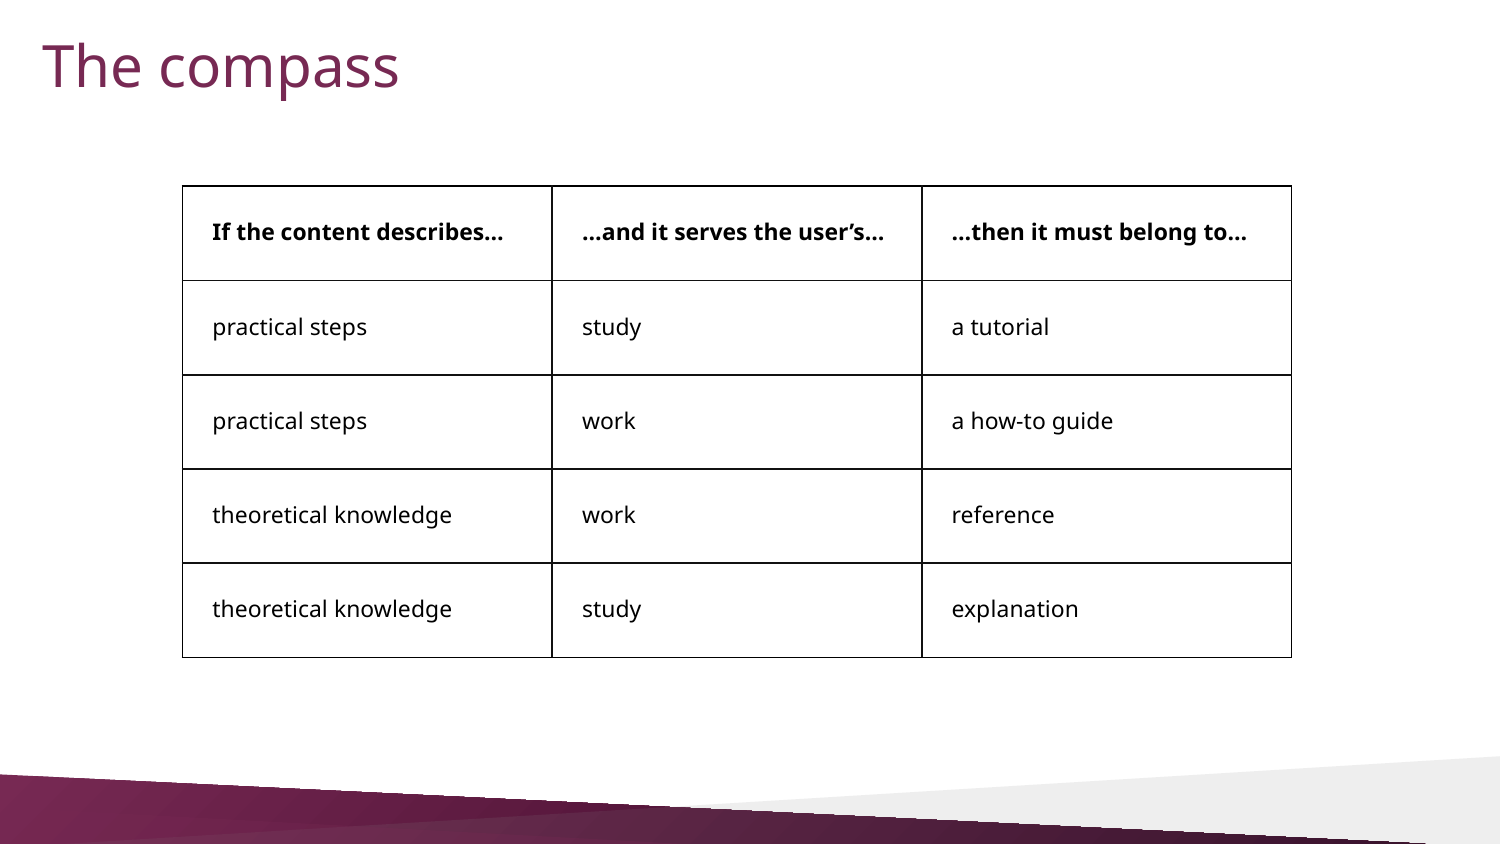

# The compass
| If the content describes… | …and it serves the user’s… | …then it must belong to… |
| --- | --- | --- |
| practical steps | study | a tutorial |
| practical steps | work | a how-to guide |
| theoretical knowledge | work | reference |
| theoretical knowledge | study | explanation |